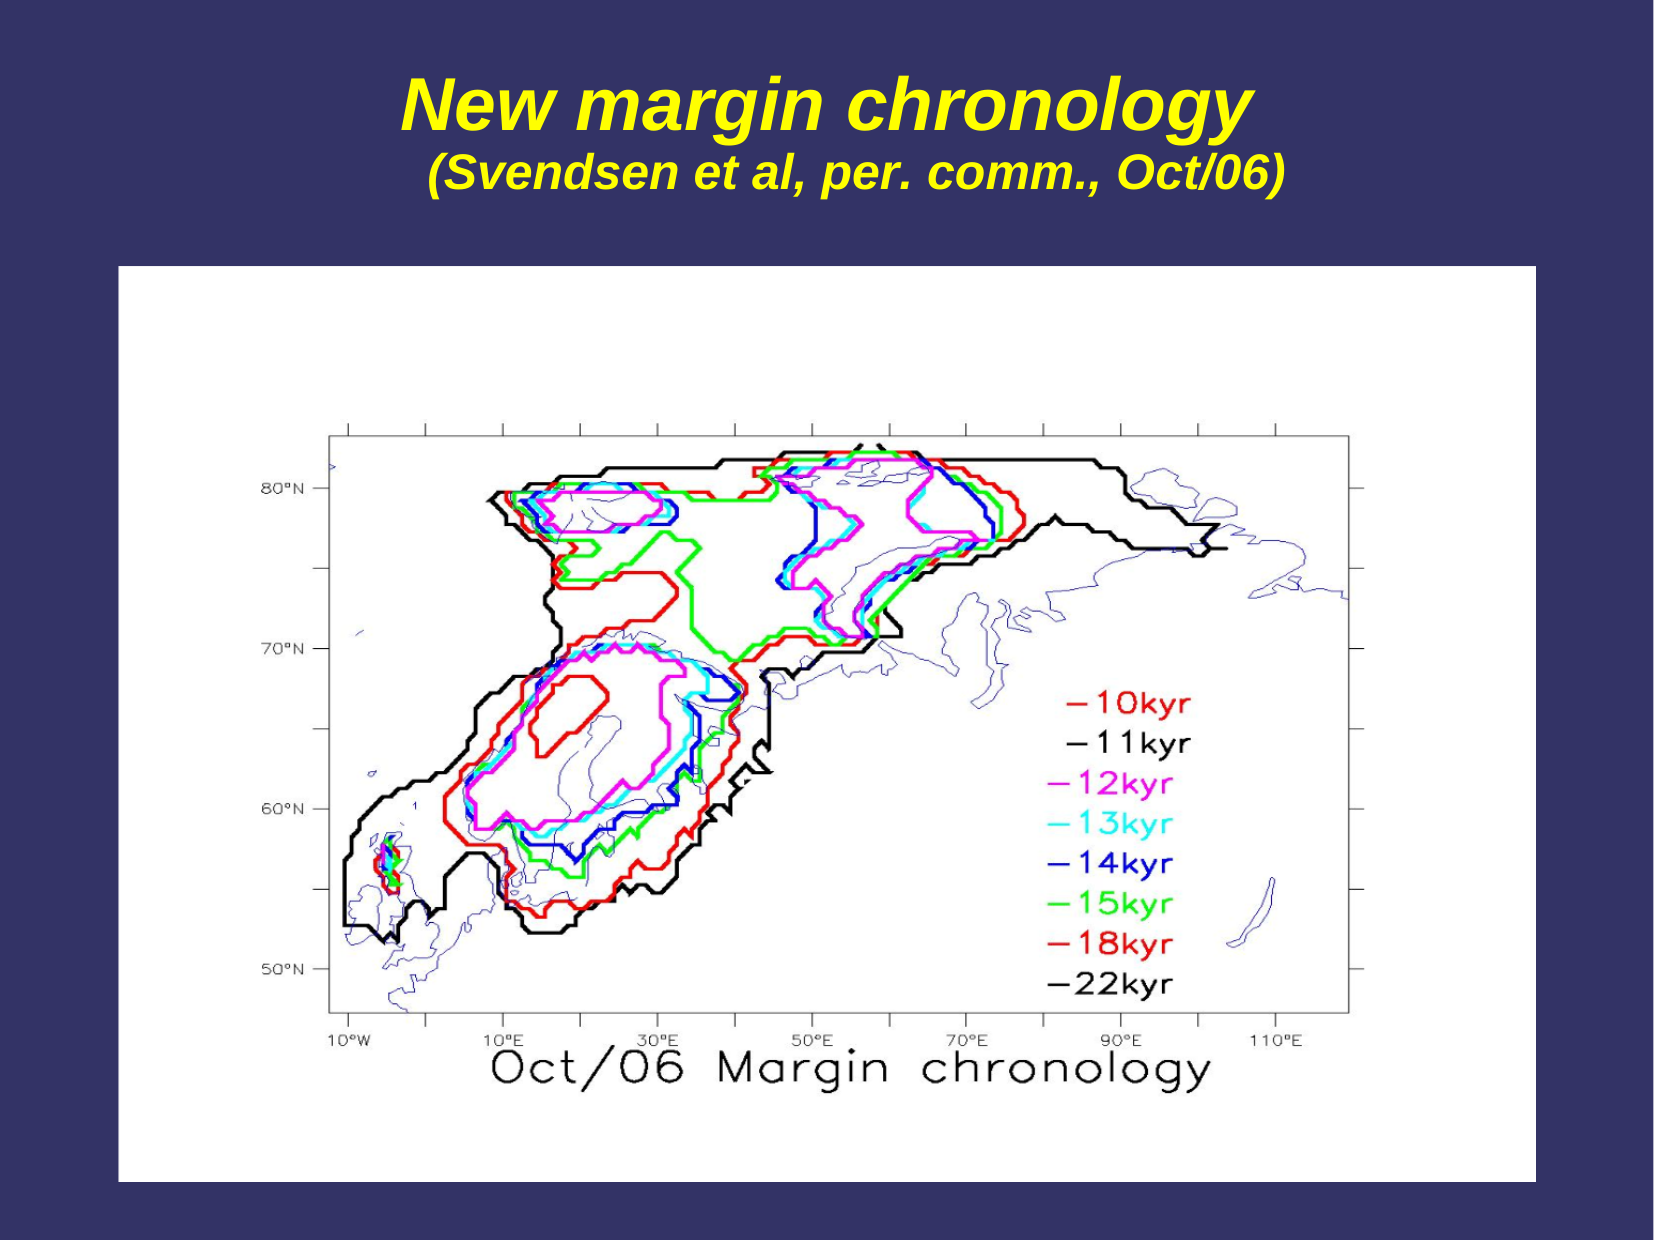

# New margin chronology (Svendsen et al, per. comm., Oct/06)